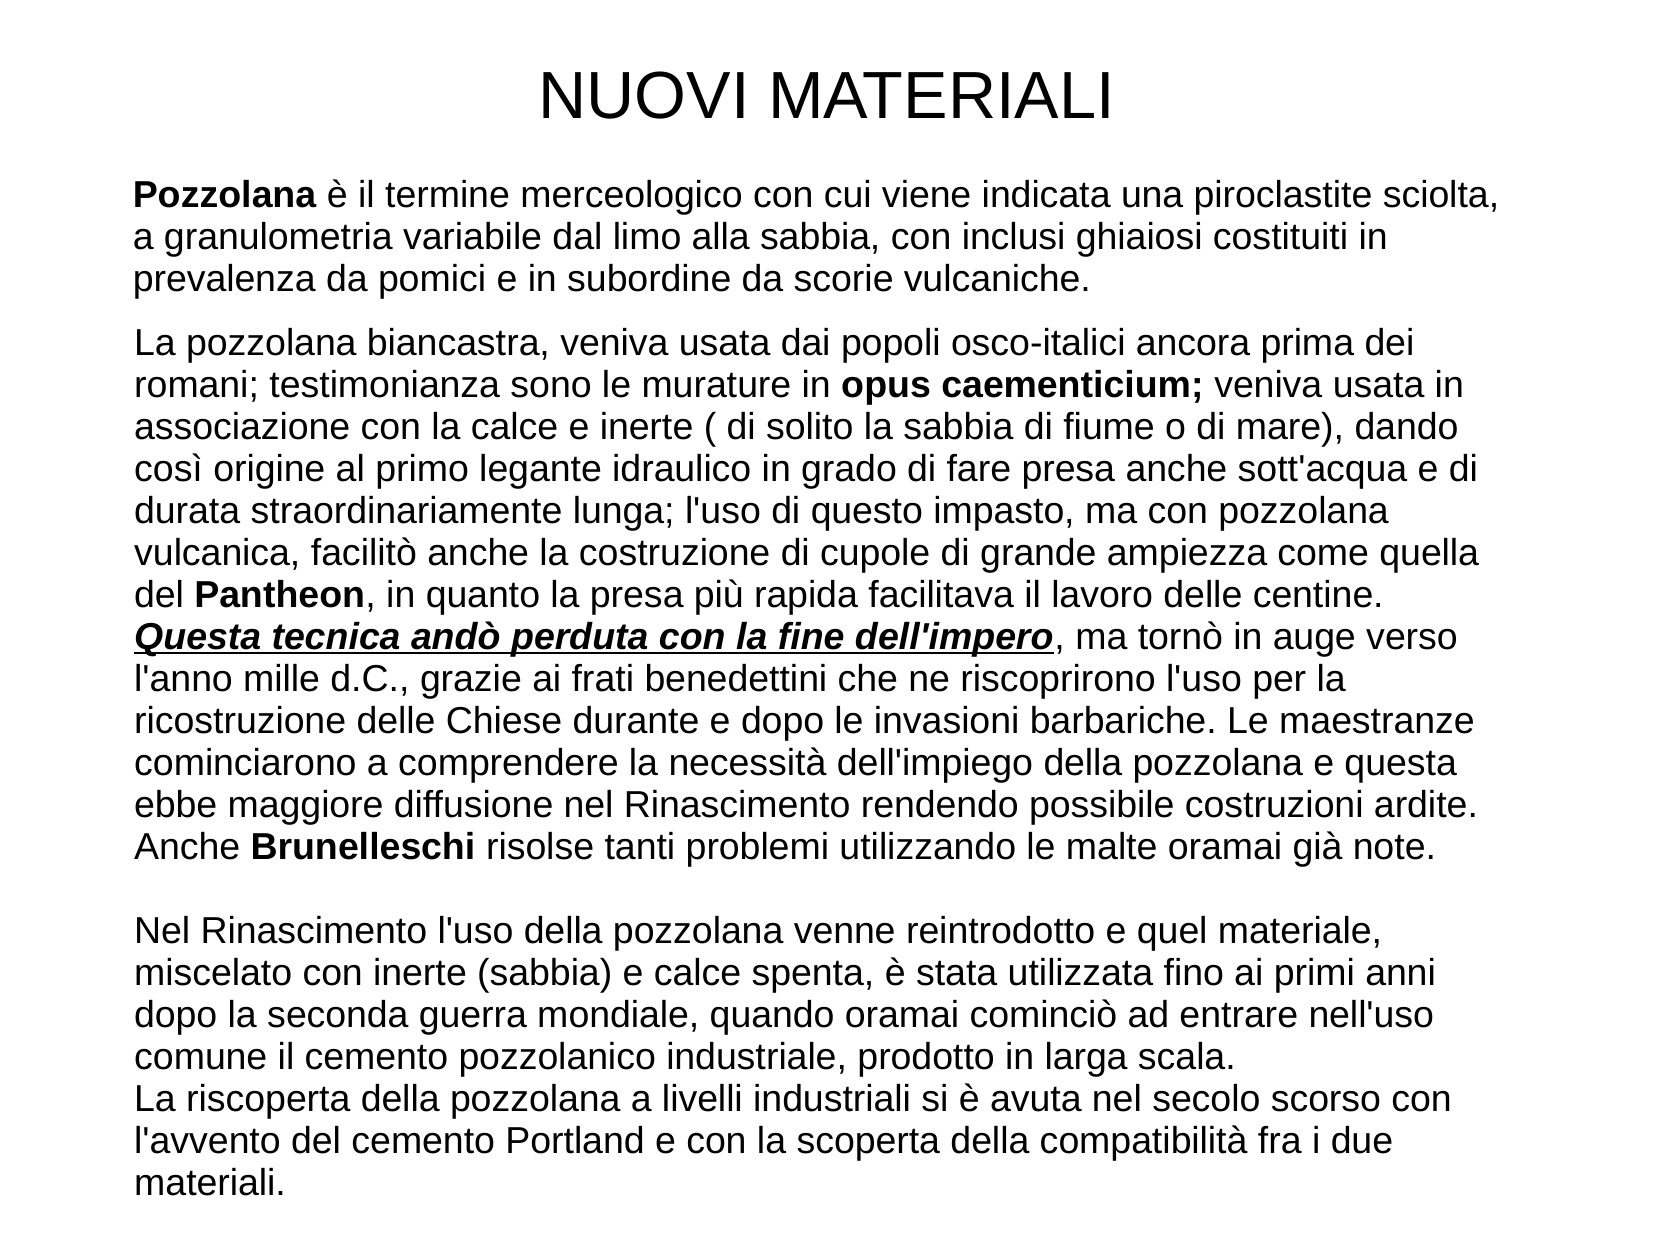

# NUOVI MATERIALI
Pozzolana è il termine merceologico con cui viene indicata una piroclastite sciolta, a granulometria variabile dal limo alla sabbia, con inclusi ghiaiosi costituiti in prevalenza da pomici e in subordine da scorie vulcaniche.
La pozzolana biancastra, veniva usata dai popoli osco-italici ancora prima dei romani; testimonianza sono le murature in opus caementicium; veniva usata in associazione con la calce e inerte ( di solito la sabbia di fiume o di mare), dando così origine al primo legante idraulico in grado di fare presa anche sott'acqua e di durata straordinariamente lunga; l'uso di questo impasto, ma con pozzolana vulcanica, facilitò anche la costruzione di cupole di grande ampiezza come quella del Pantheon, in quanto la presa più rapida facilitava il lavoro delle centine.
Questa tecnica andò perduta con la fine dell'impero, ma tornò in auge verso l'anno mille d.C., grazie ai frati benedettini che ne riscoprirono l'uso per la ricostruzione delle Chiese durante e dopo le invasioni barbariche. Le maestranze cominciarono a comprendere la necessità dell'impiego della pozzolana e questa ebbe maggiore diffusione nel Rinascimento rendendo possibile costruzioni ardite. Anche Brunelleschi risolse tanti problemi utilizzando le malte oramai già note.
Nel Rinascimento l'uso della pozzolana venne reintrodotto e quel materiale, miscelato con inerte (sabbia) e calce spenta, è stata utilizzata fino ai primi anni dopo la seconda guerra mondiale, quando oramai cominciò ad entrare nell'uso comune il cemento pozzolanico industriale, prodotto in larga scala.
La riscoperta della pozzolana a livelli industriali si è avuta nel secolo scorso con l'avvento del cemento Portland e con la scoperta della compatibilità fra i due materiali.